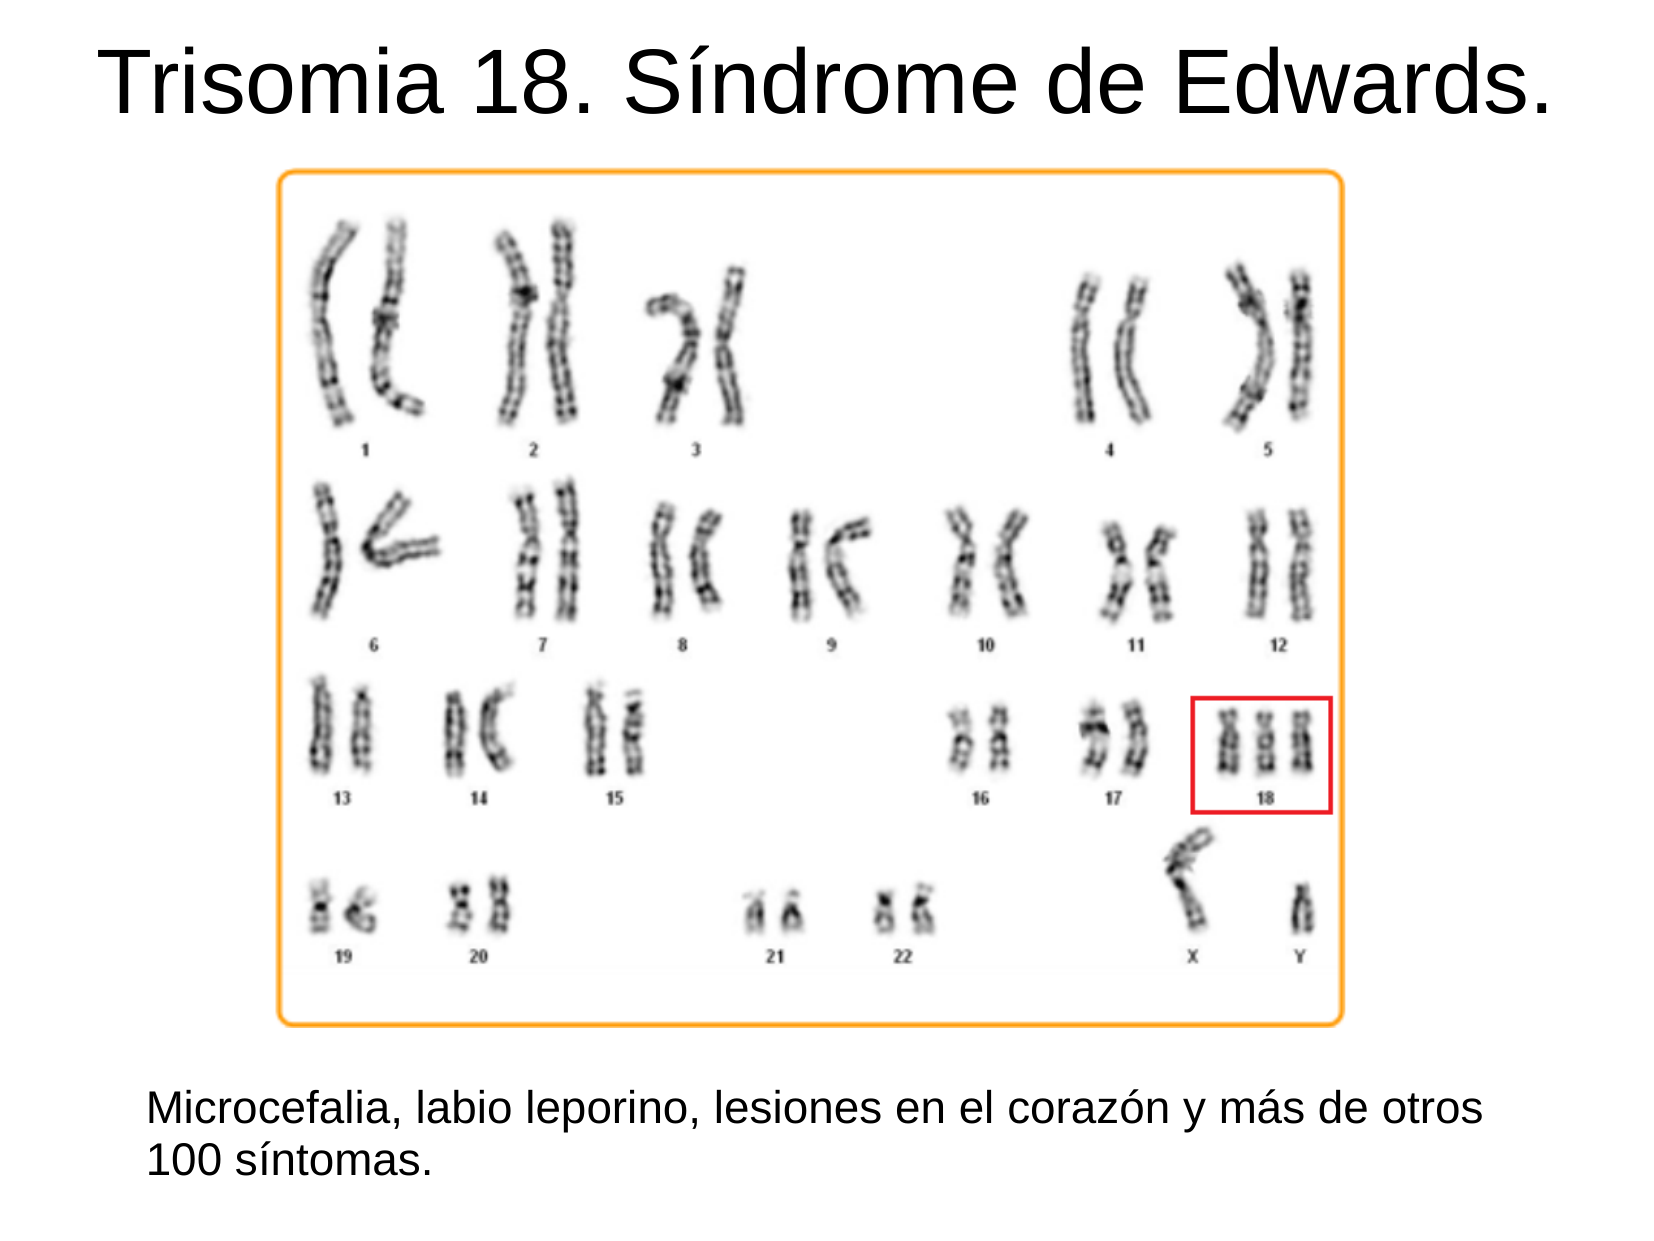

# Trisomia 18. Síndrome de Edwards.
Microcefalia, labio leporino, lesiones en el corazón y más de otros
100 síntomas.